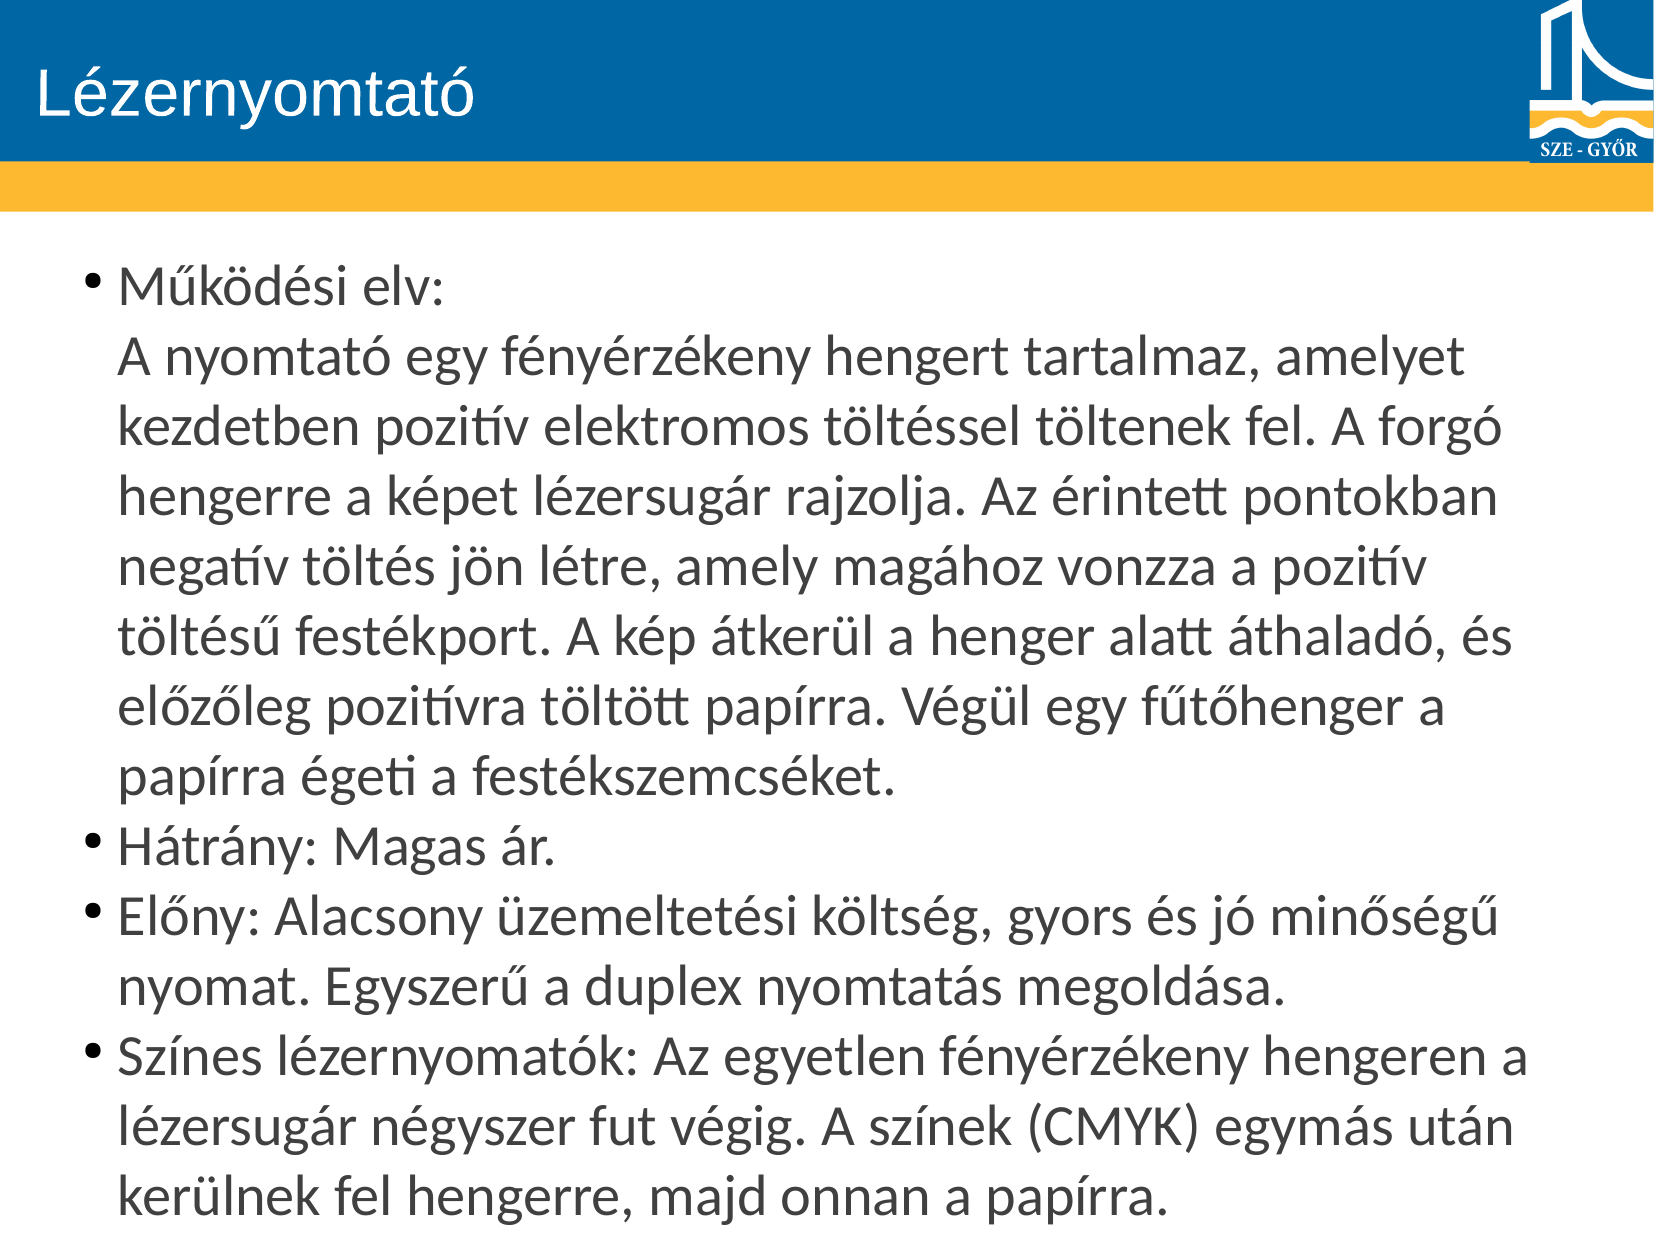

Lézernyomtató
Működési elv:
A nyomtató egy fényérzékeny hengert tartalmaz, amelyet kezdetben pozitív elektromos töltéssel töltenek fel. A forgó hengerre a képet lézersugár rajzolja. Az érintett pontokban negatív töltés jön létre, amely magához vonzza a pozitív töltésű festékport. A kép átkerül a henger alatt áthaladó, és előzőleg pozitívra töltött papírra. Végül egy fűtőhenger a papírra égeti a festékszemcséket.
Hátrány: Magas ár.
Előny: Alacsony üzemeltetési költség, gyors és jó minőségű nyomat. Egyszerű a duplex nyomtatás megoldása.
Színes lézernyomatók: Az egyetlen fényérzékeny hengeren a lézersugár négyszer fut végig. A színek (CMYK) egymás után kerülnek fel hengerre, majd onnan a papírra.